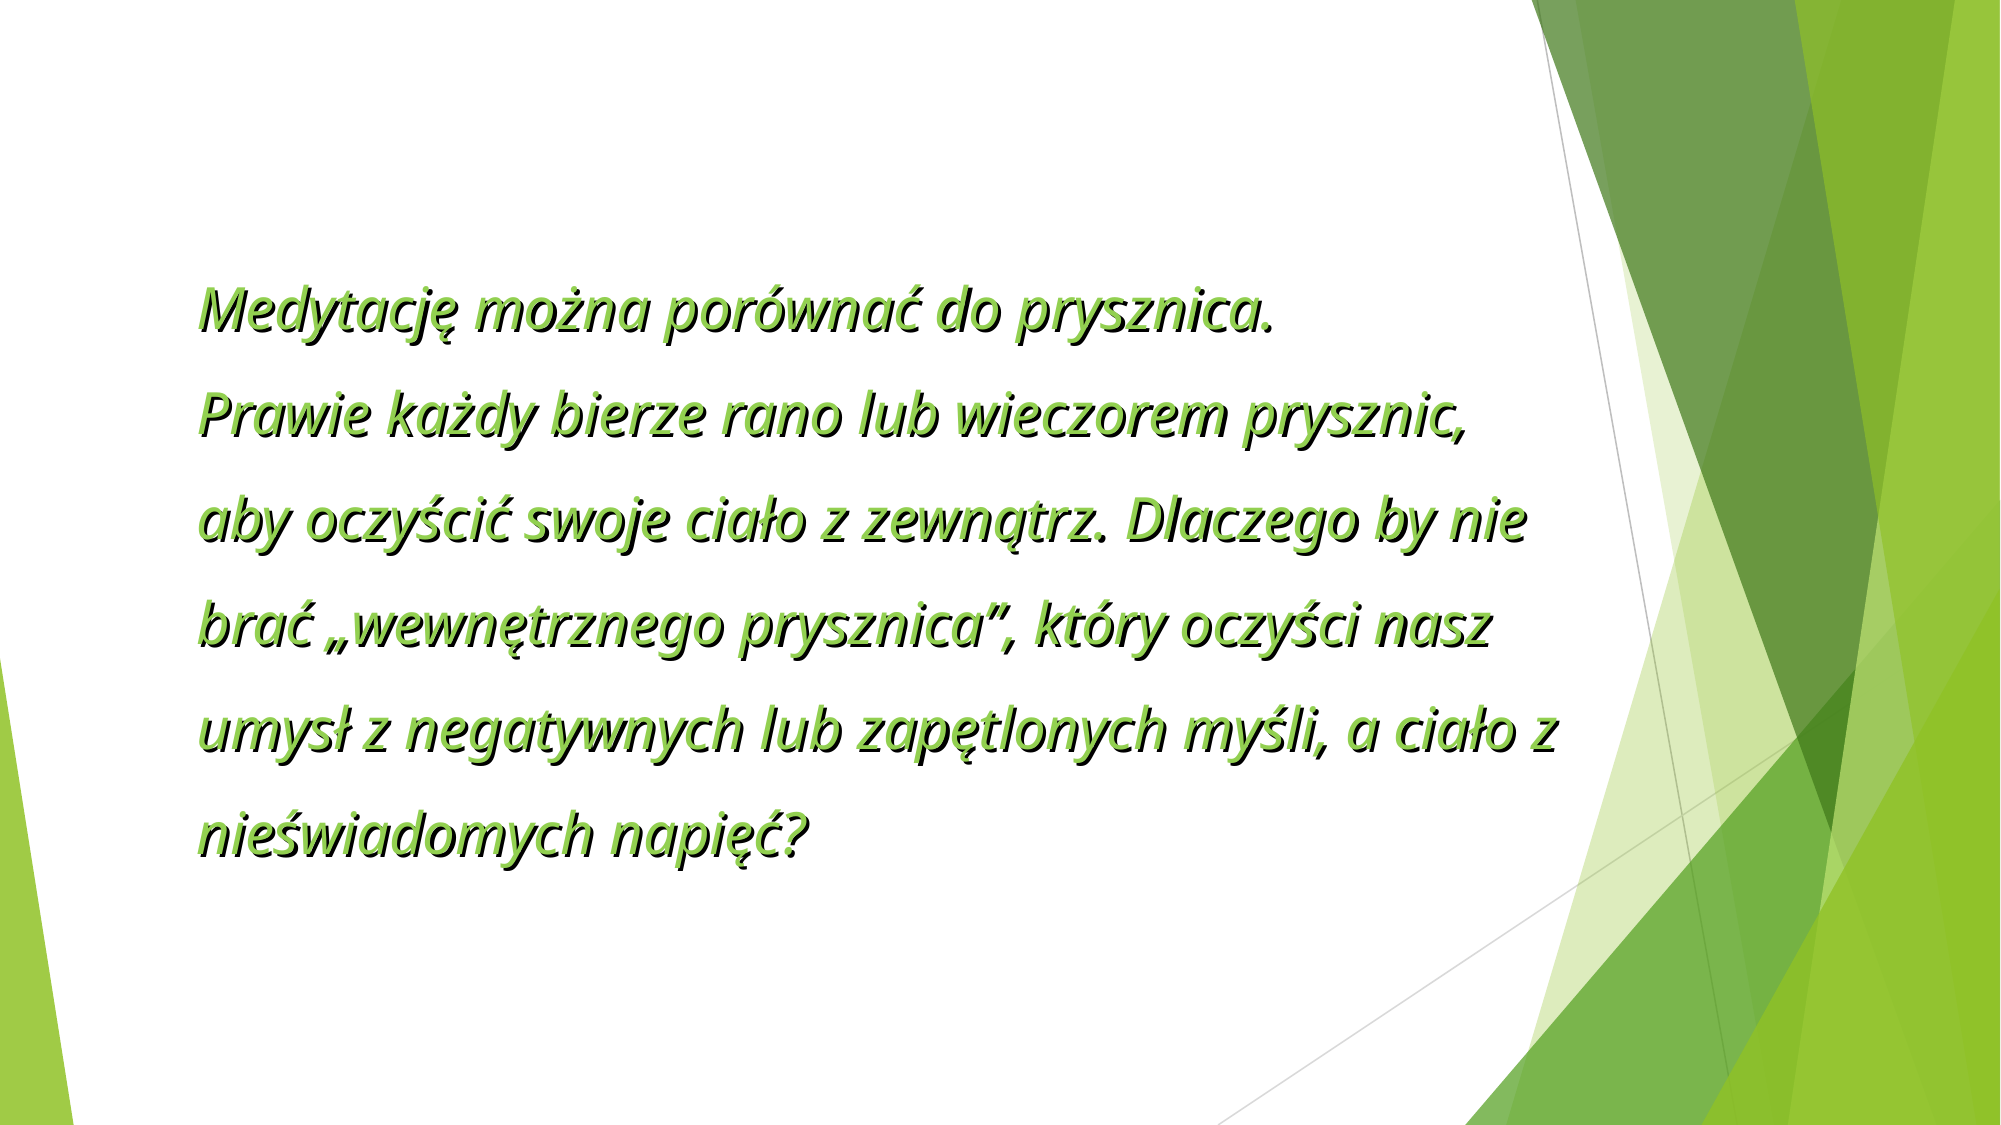

Medytację można porównać do prysznica.
Prawie każdy bierze rano lub wieczorem prysznic, aby oczyścić swoje ciało z zewnątrz. Dlaczego by nie brać „wewnętrznego prysznica”, który oczyści nasz umysł z negatywnych lub zapętlonych myśli, a ciało z nieświadomych napięć?